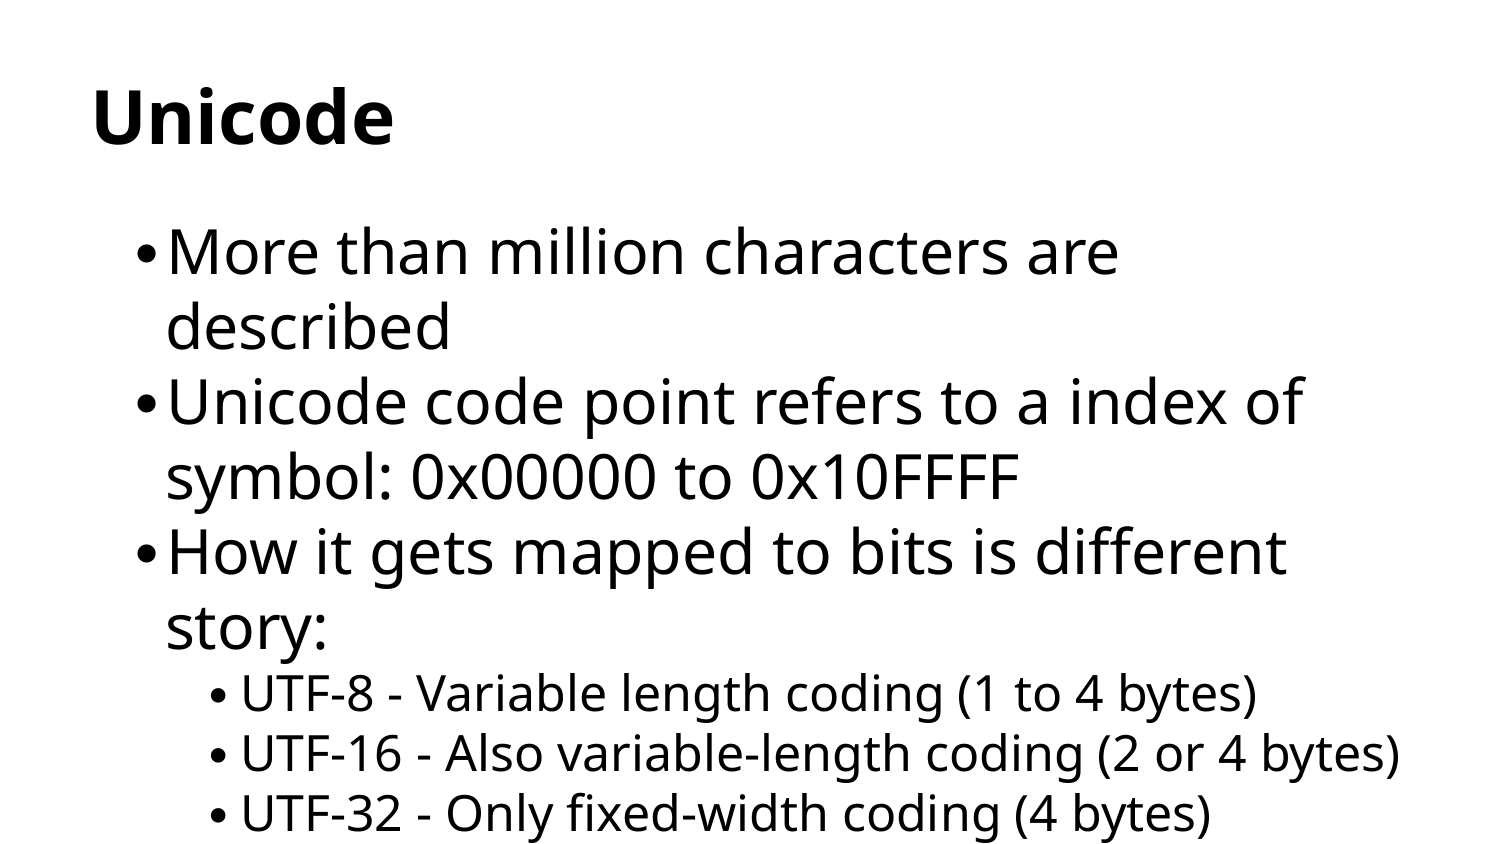

# Unicode
More than million characters are described
Unicode code point refers to a index of symbol: 0x00000 to 0x10FFFF
How it gets mapped to bits is different story:
UTF-8 - Variable length coding (1 to 4 bytes)
UTF-16 - Also variable-length coding (2 or 4 bytes)
UTF-32 - Only fixed-width coding (4 bytes)